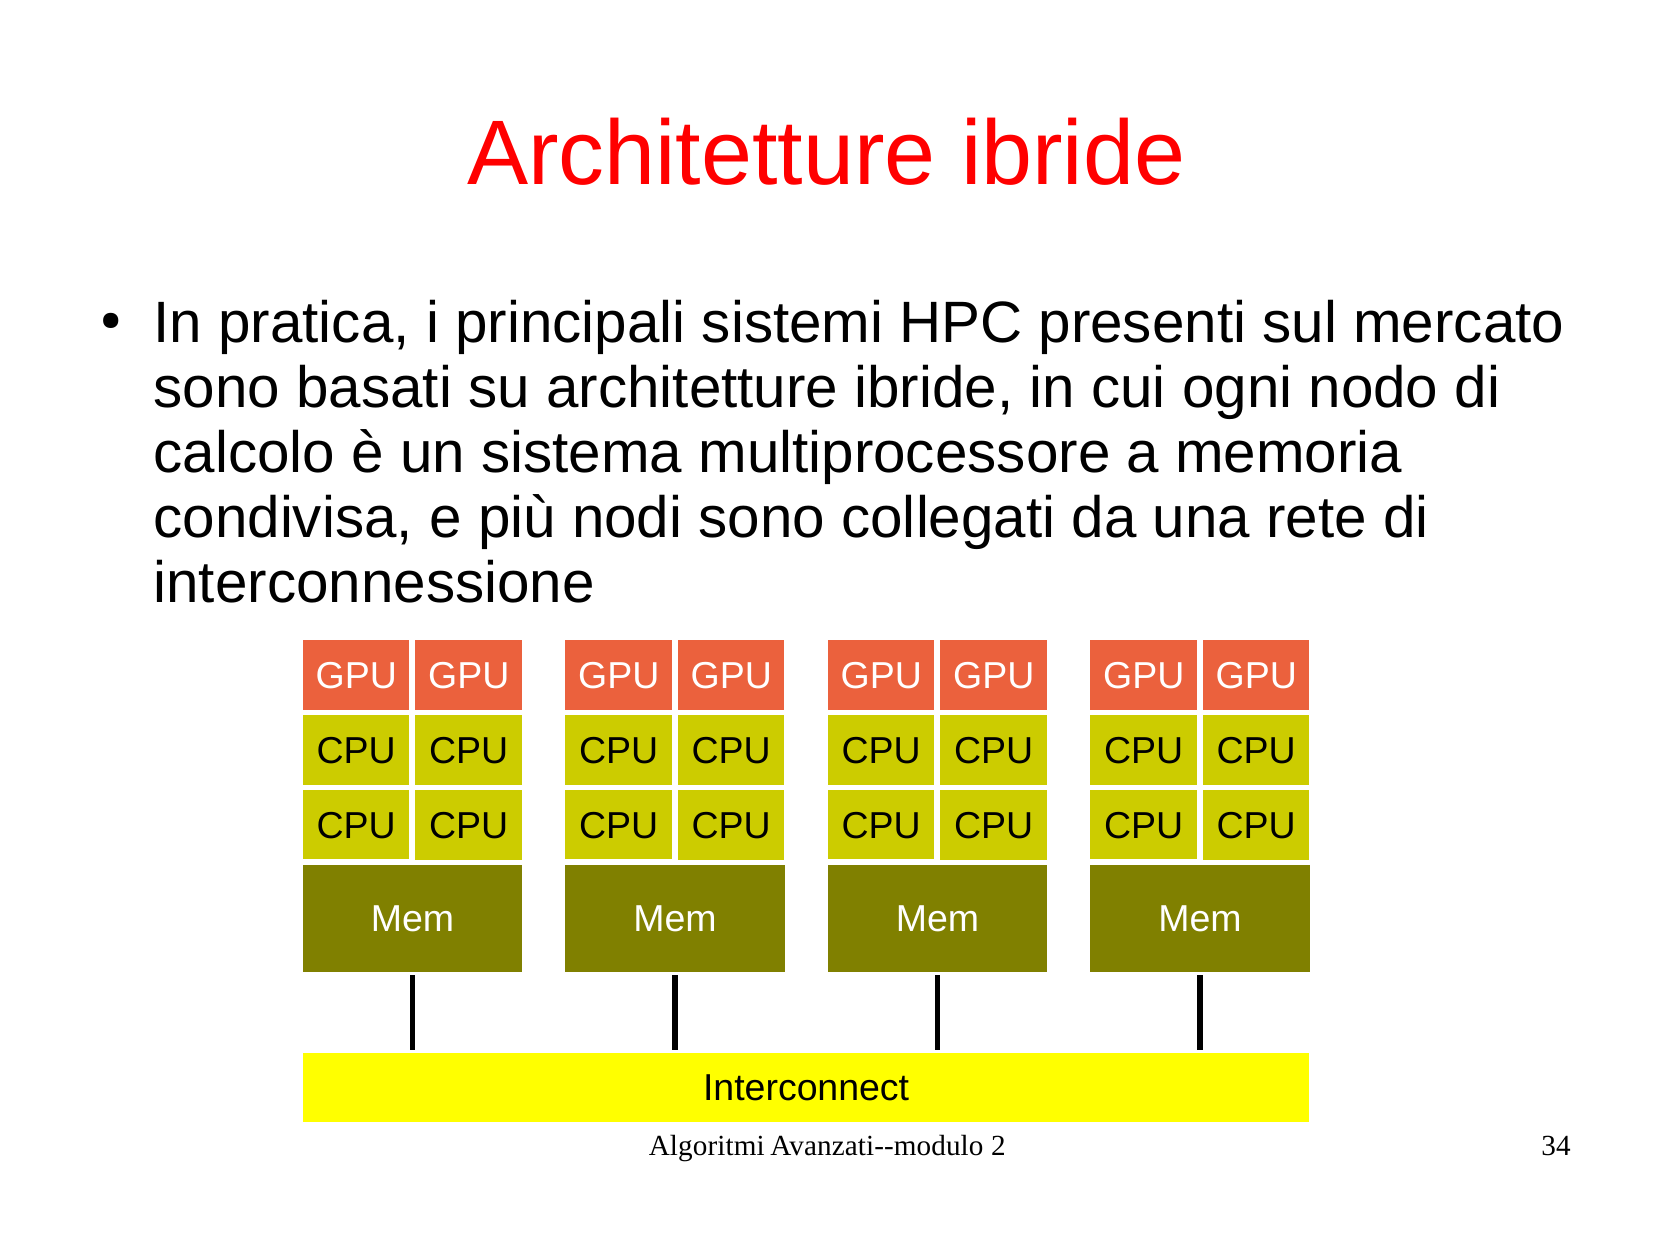

# Architetture ibride
In pratica, i principali sistemi HPC presenti sul mercato sono basati su architetture ibride, in cui ogni nodo di calcolo è un sistema multiprocessore a memoria condivisa, e più nodi sono collegati da una rete di interconnessione
GPU
GPU
GPU
GPU
GPU
GPU
GPU
GPU
CPU
CPU
CPU
CPU
CPU
CPU
CPU
CPU
CPU
CPU
CPU
CPU
CPU
CPU
CPU
CPU
Mem
Mem
Mem
Mem
Interconnect
Algoritmi Avanzati--modulo 2
34